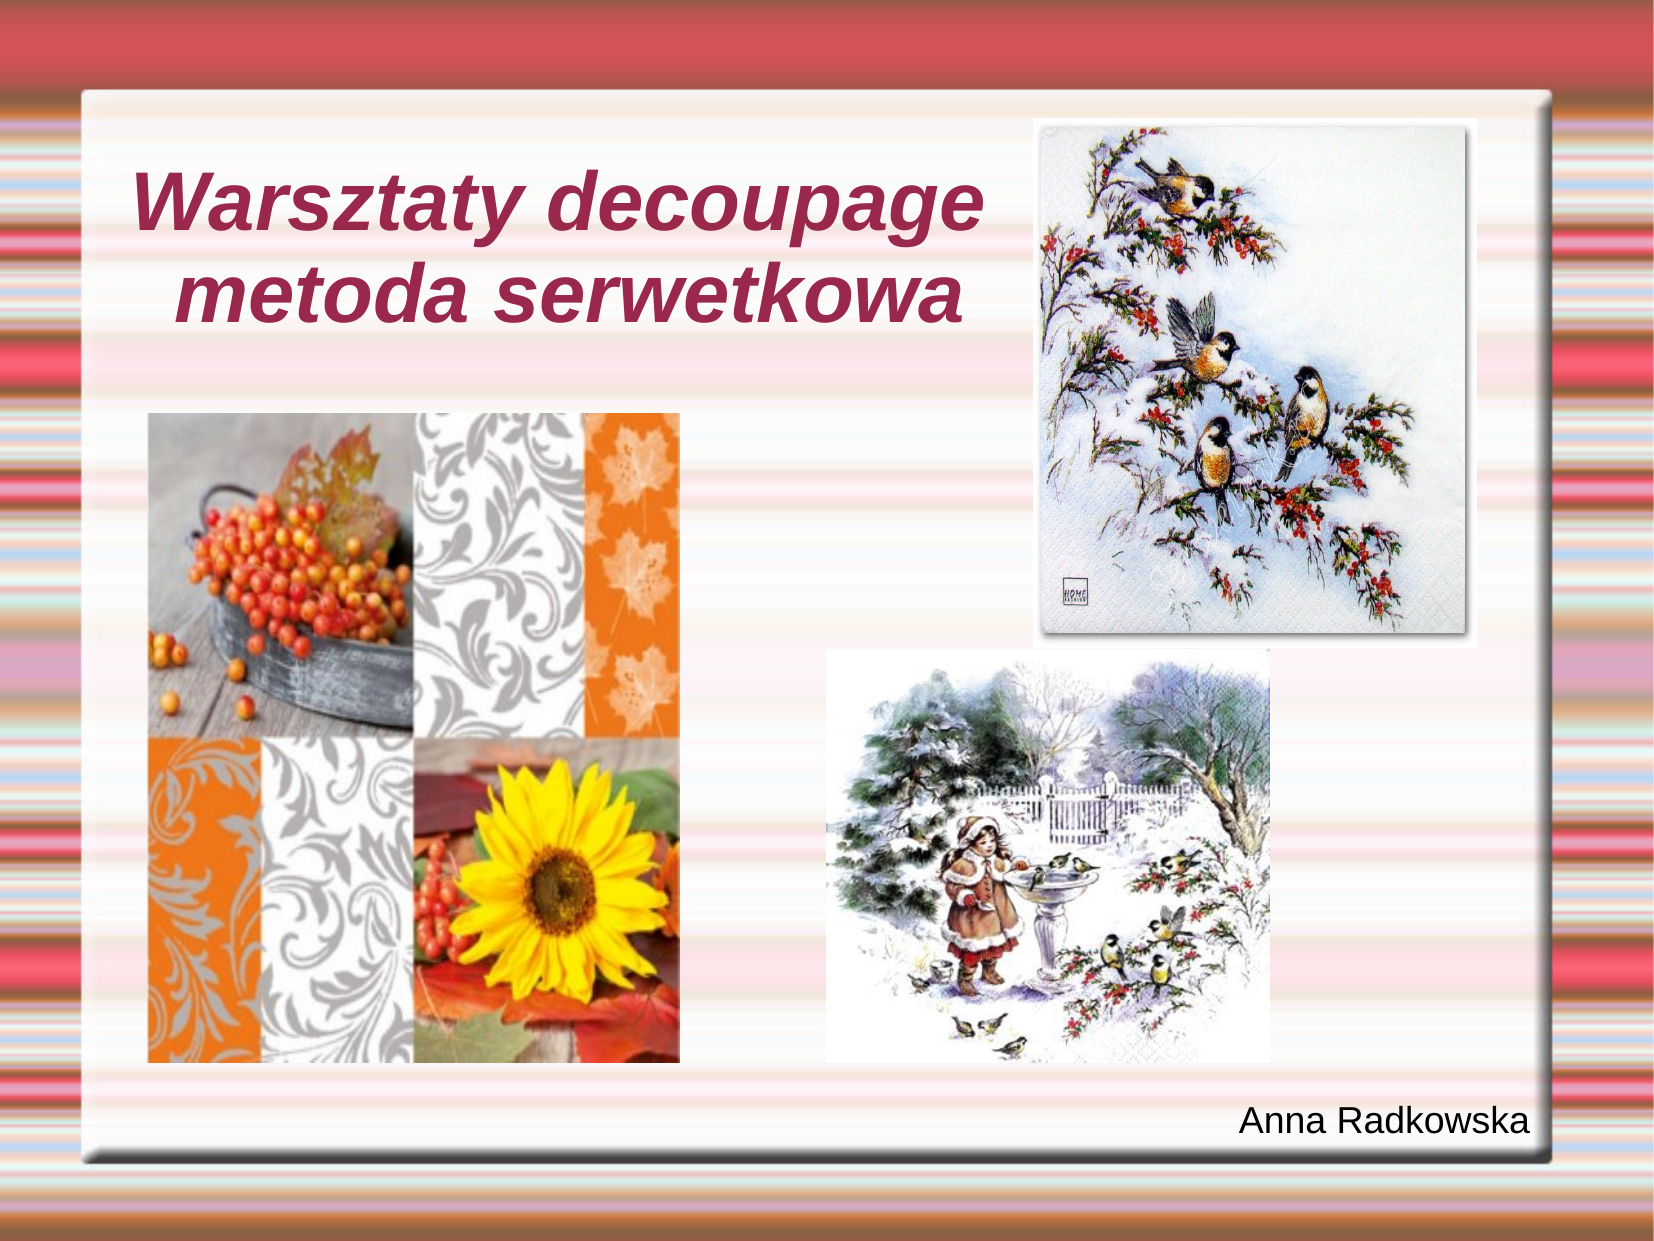

# Warsztaty decoupage metoda serwetkowa
 Anna Radkowska